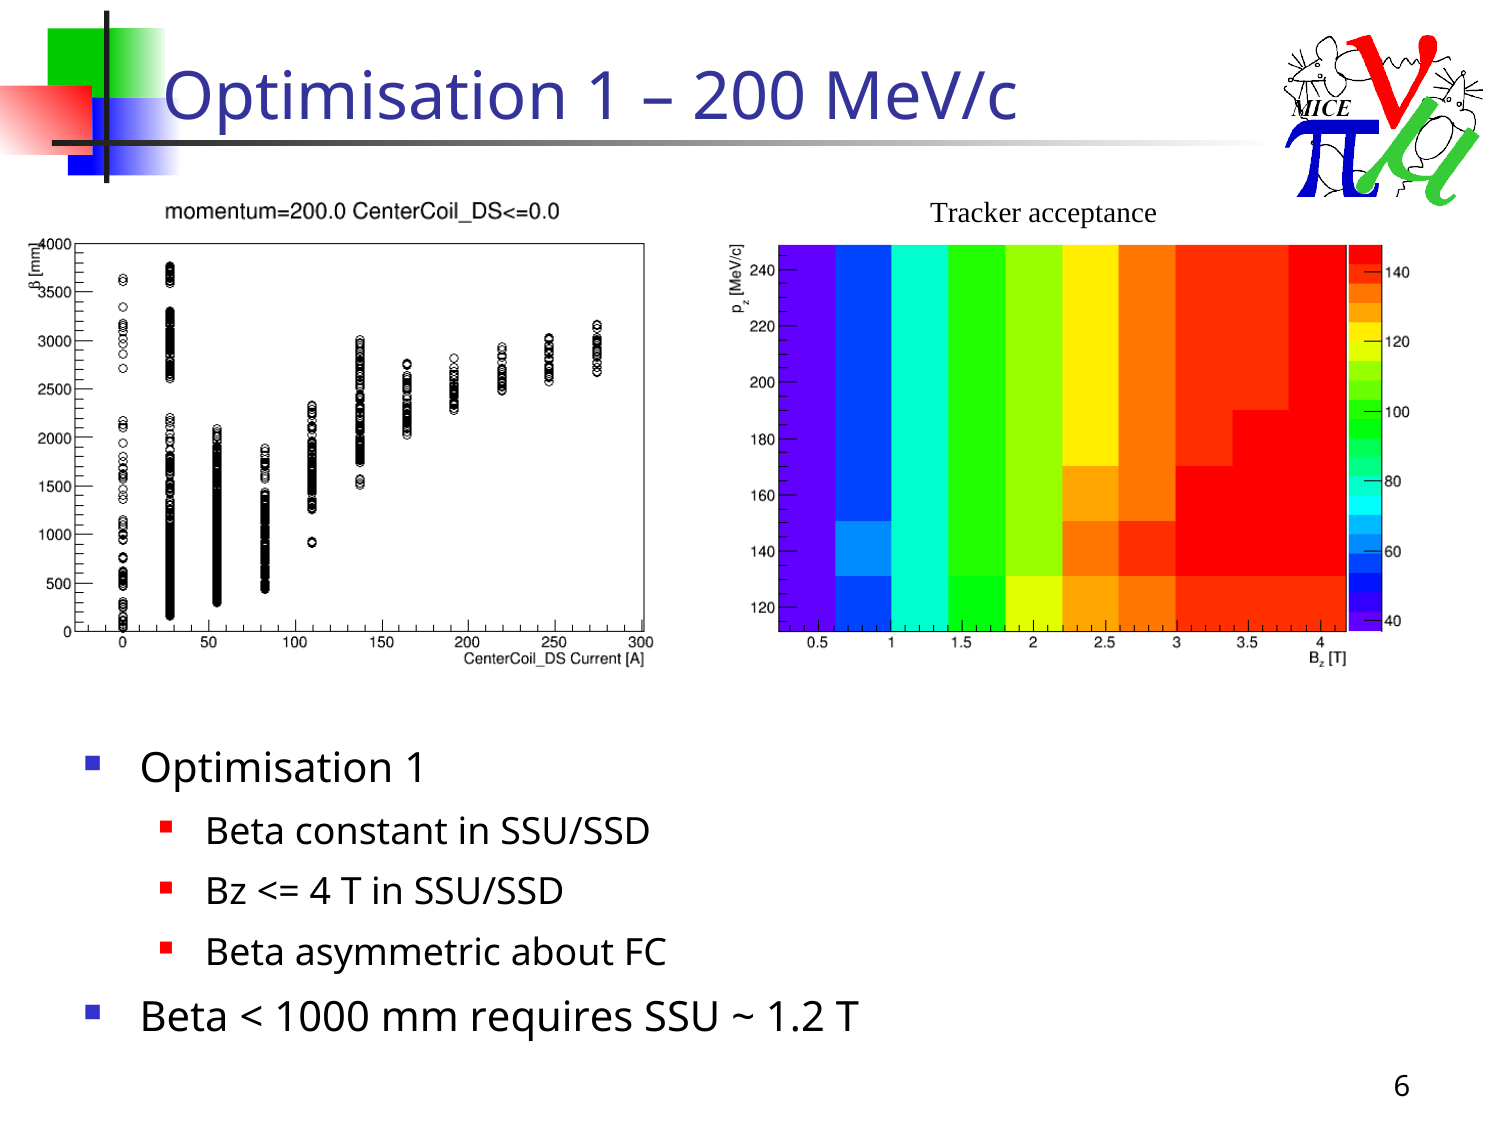

# Optimisation 1 – 200 MeV/c
Tracker acceptance
Optimisation 1
Beta constant in SSU/SSD
Bz <= 4 T in SSU/SSD
Beta asymmetric about FC
Beta < 1000 mm requires SSU ~ 1.2 T
6